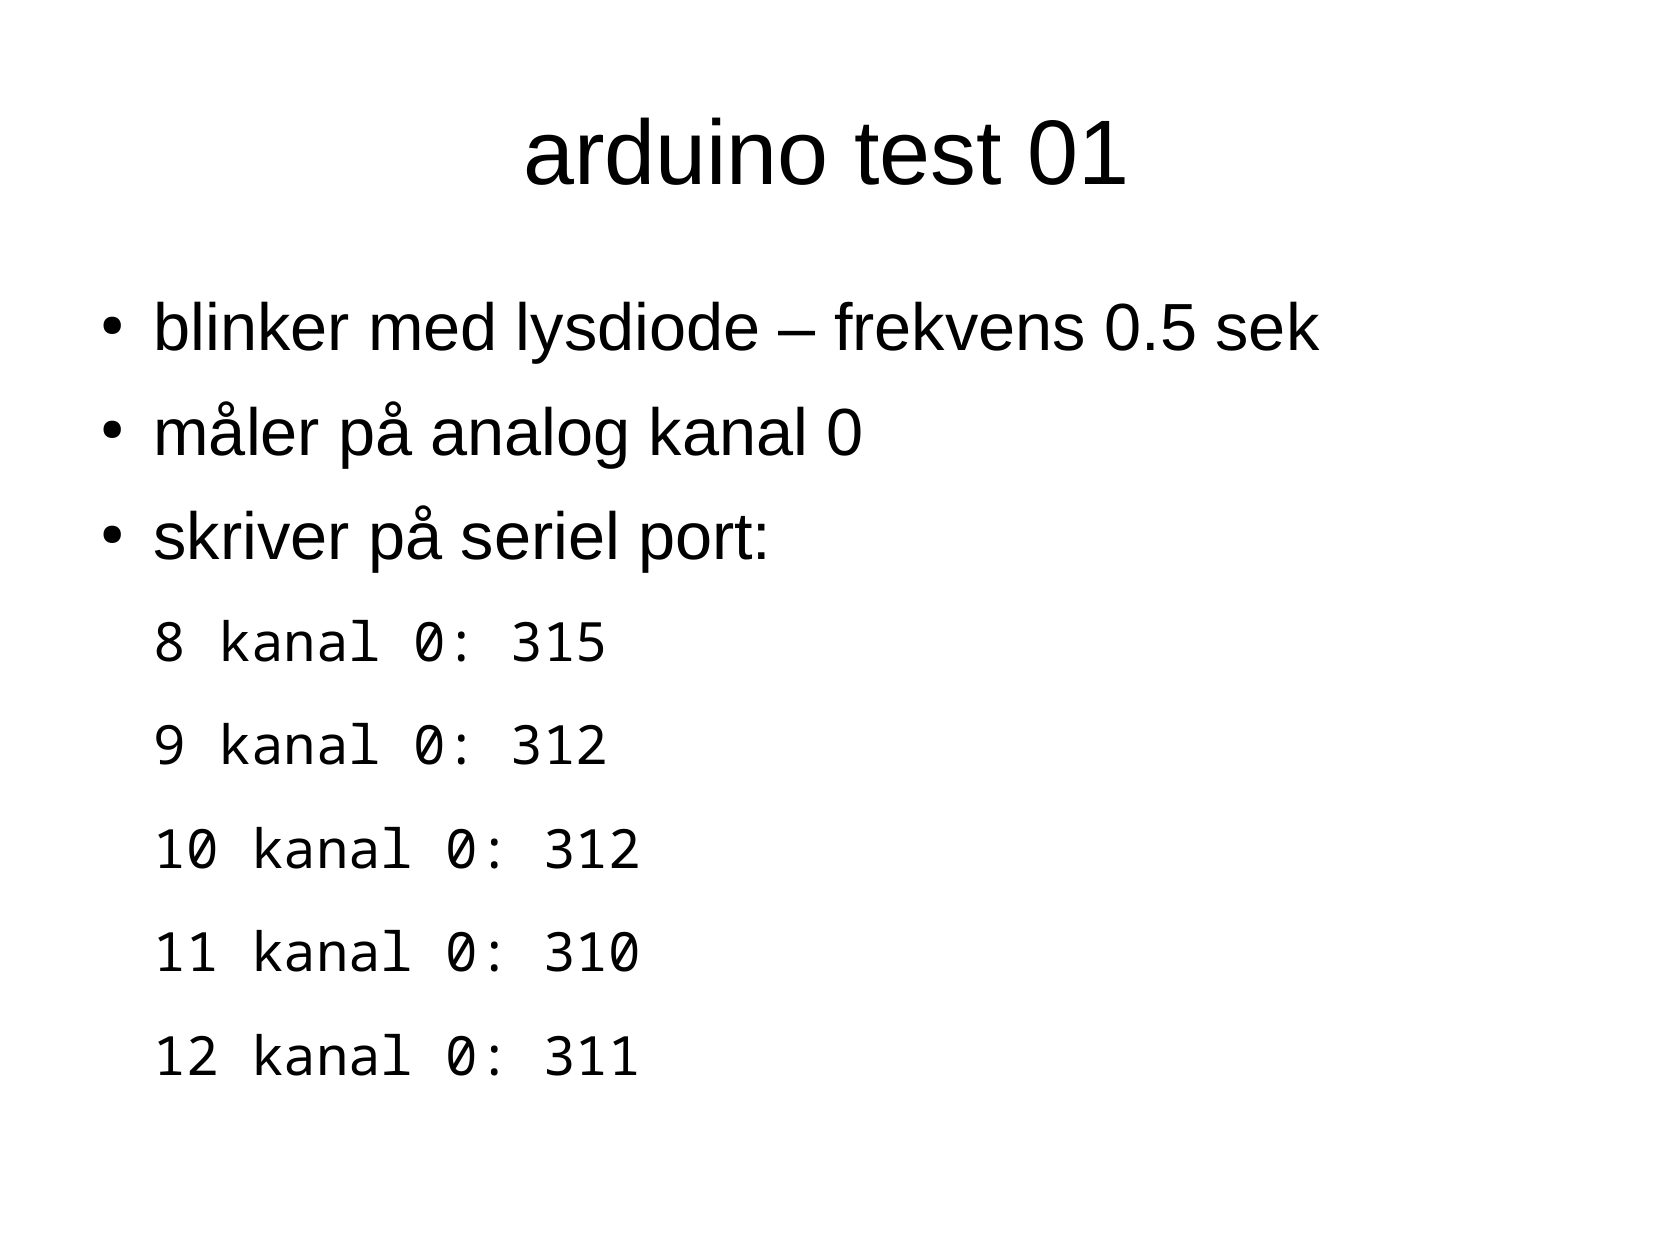

# arduino test 01
blinker med lysdiode – frekvens 0.5 sek
måler på analog kanal 0
skriver på seriel port:
8 kanal 0: 315
9 kanal 0: 312
10 kanal 0: 312
11 kanal 0: 310
12 kanal 0: 311